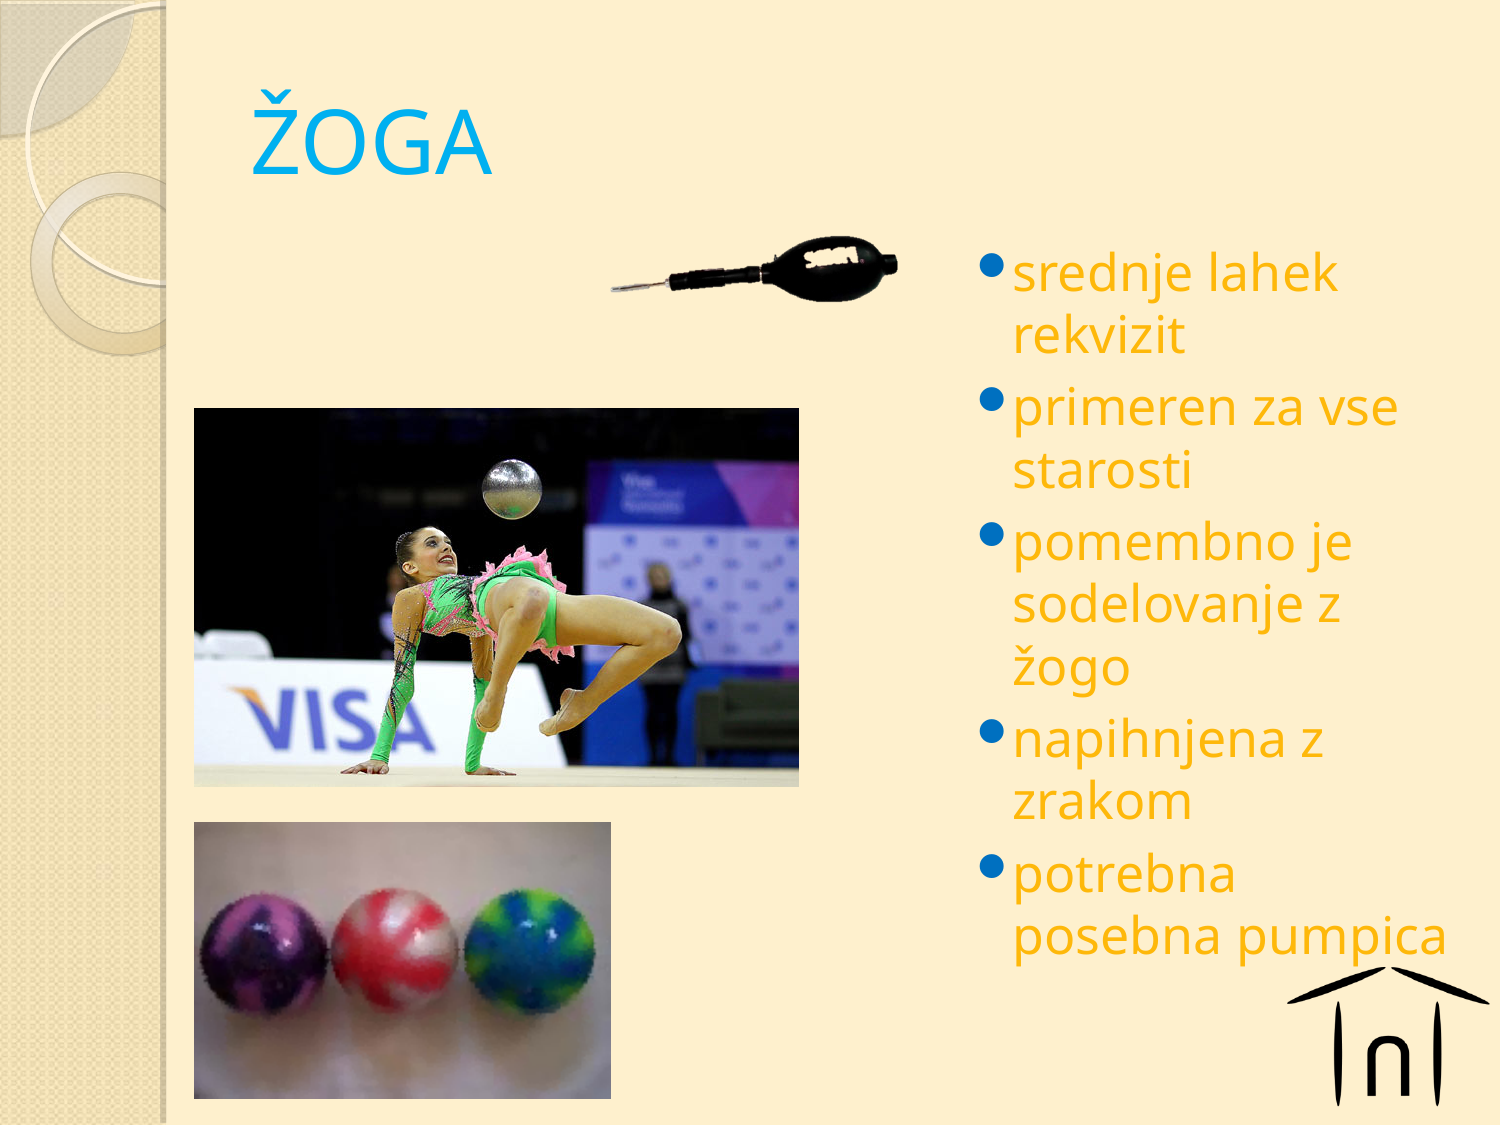

# ŽOGA
srednje lahek rekvizit
primeren za vse starosti
pomembno je sodelovanje z žogo
napihnjena z zrakom
potrebna posebna pumpica